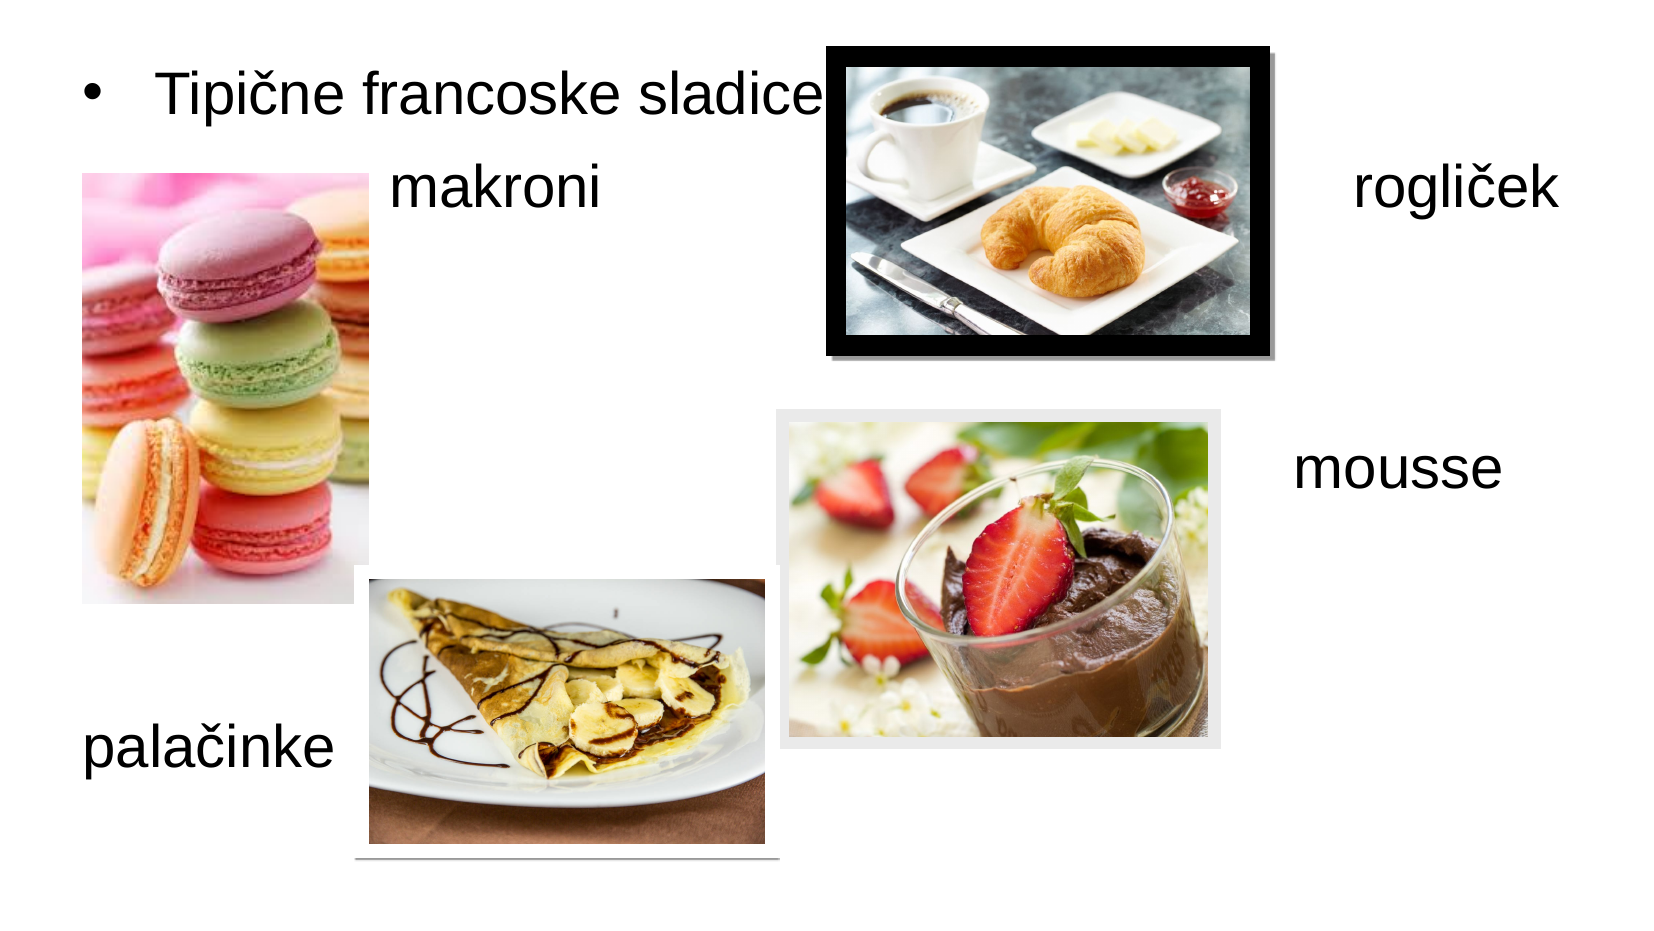

#
Tipične francoske sladice.
 makroni rogliček
 mousse
palačinke